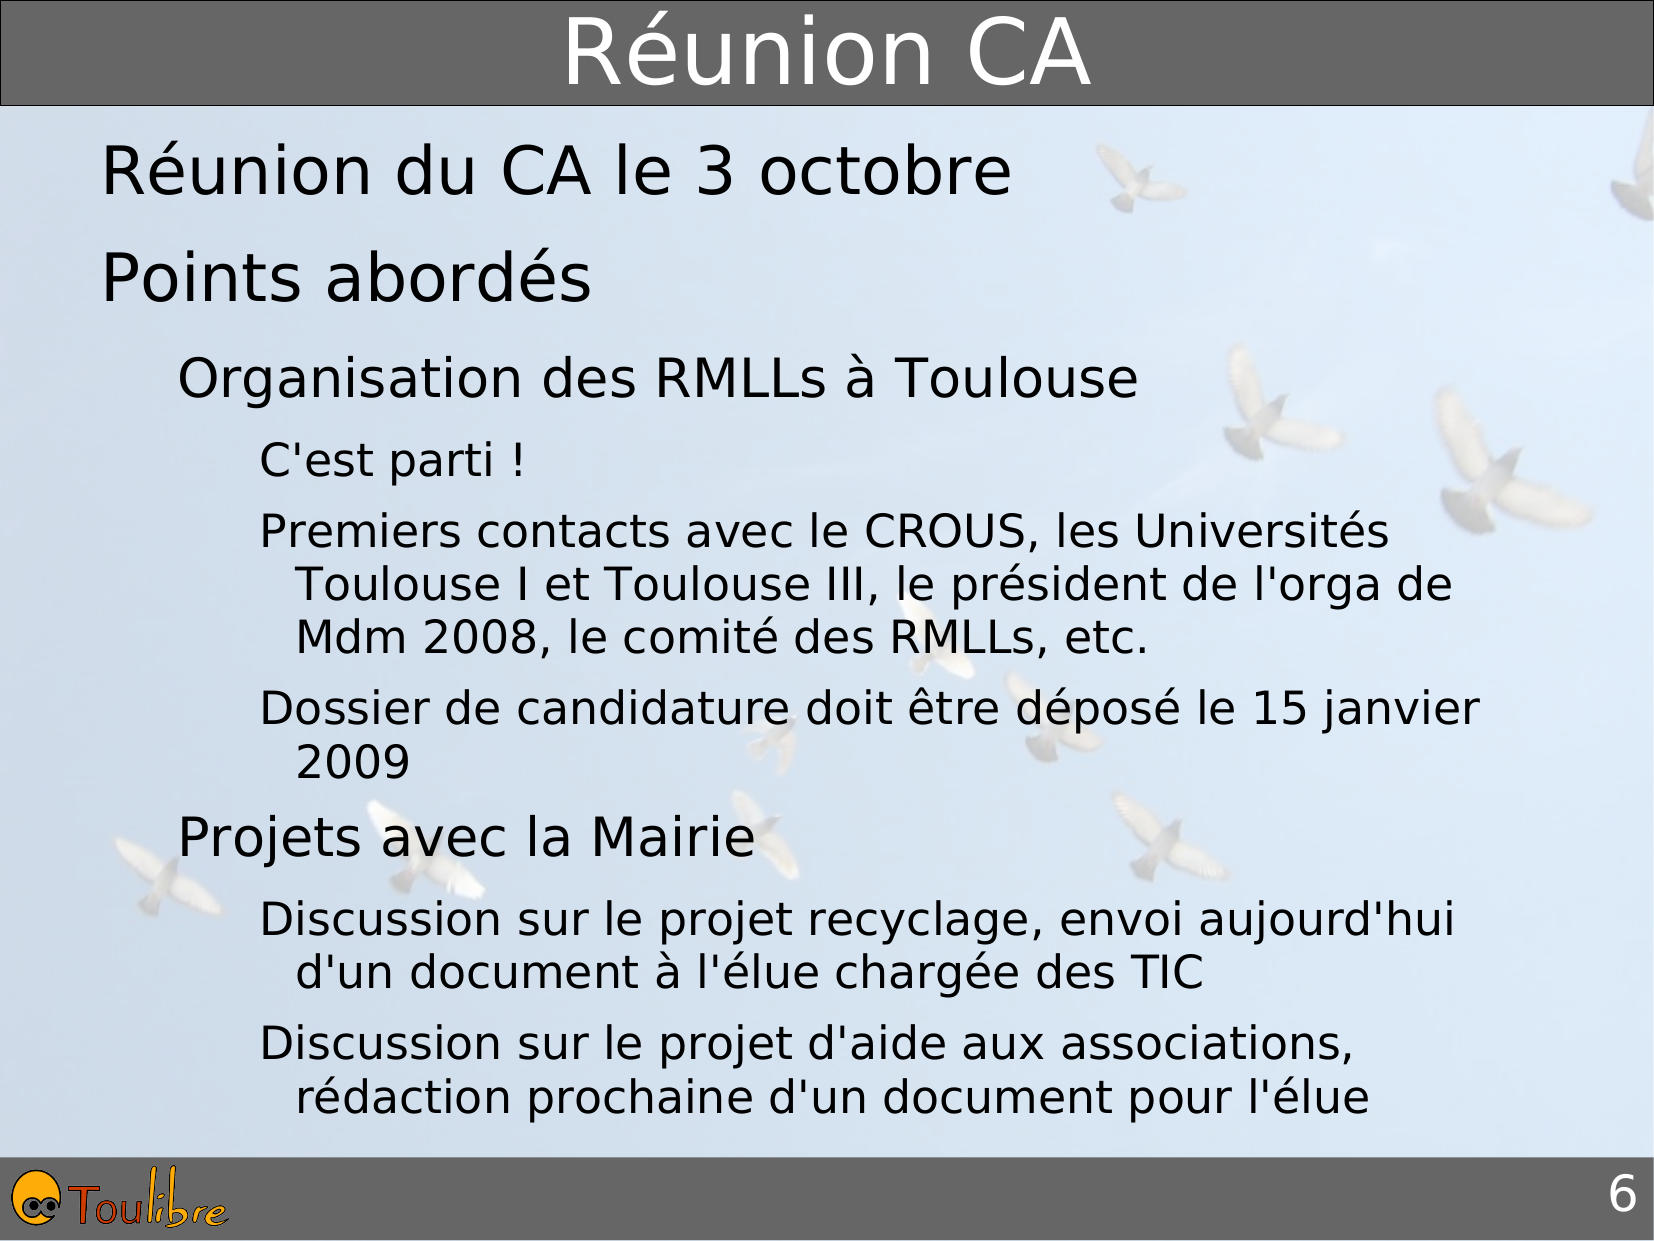

# Réunion CA
Réunion du CA le 3 octobre
Points abordés
Organisation des RMLLs à Toulouse
C'est parti !
Premiers contacts avec le CROUS, les Universités Toulouse I et Toulouse III, le président de l'orga de Mdm 2008, le comité des RMLLs, etc.
Dossier de candidature doit être déposé le 15 janvier 2009
Projets avec la Mairie
Discussion sur le projet recyclage, envoi aujourd'hui d'un document à l'élue chargée des TIC
Discussion sur le projet d'aide aux associations, rédaction prochaine d'un document pour l'élue